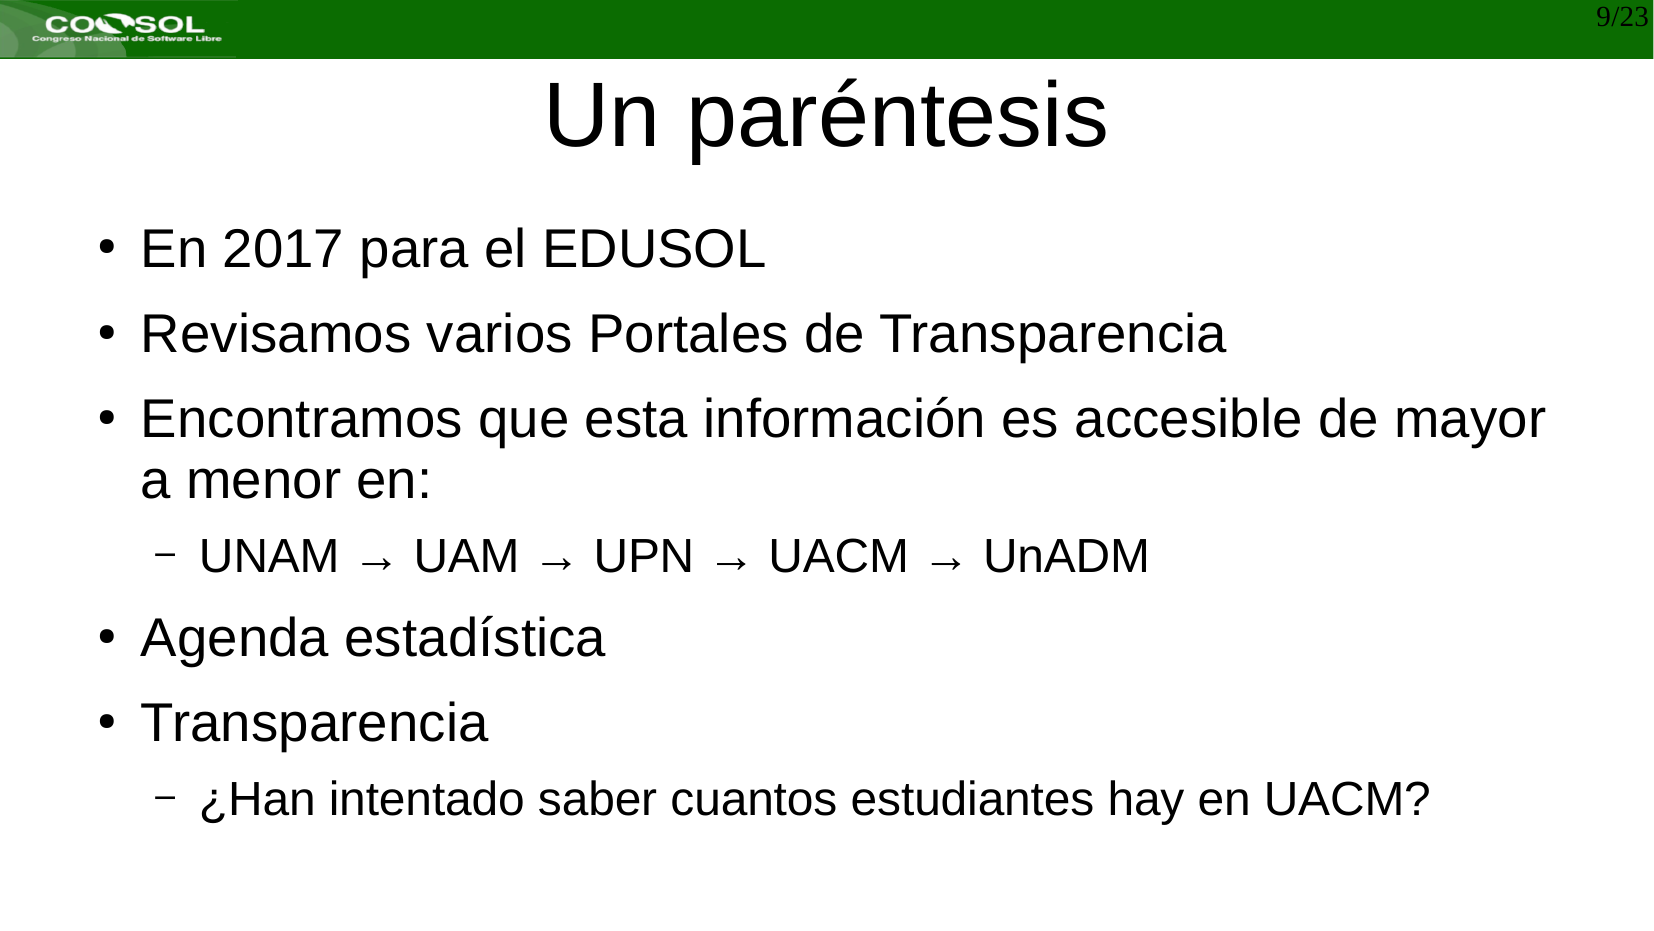

9
# Un paréntesis
En 2017 para el EDUSOL
Revisamos varios Portales de Transparencia
Encontramos que esta información es accesible de mayor a menor en:
UNAM → UAM → UPN → UACM → UnADM
Agenda estadística
Transparencia
¿Han intentado saber cuantos estudiantes hay en UACM?